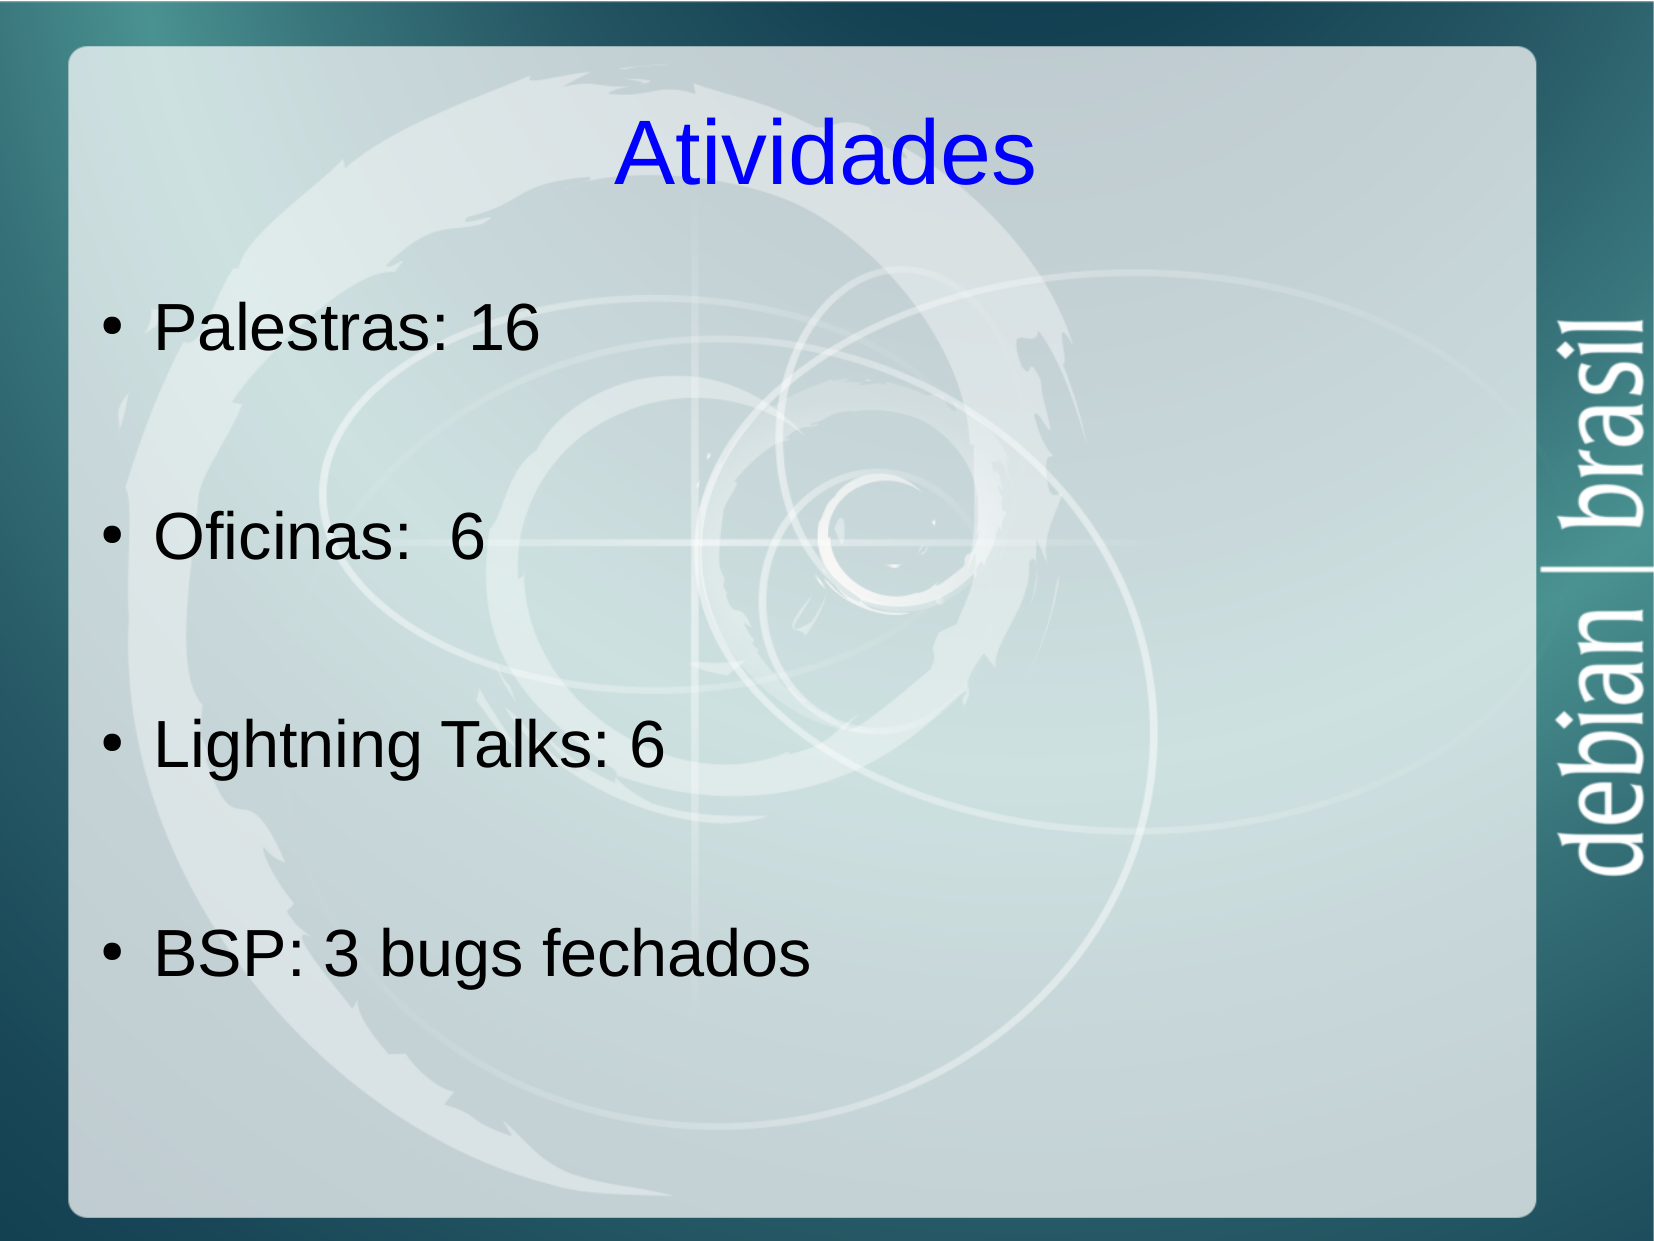

# Atividades
Palestras: 16
Oficinas: 6
Lightning Talks: 6
BSP: 3 bugs fechados